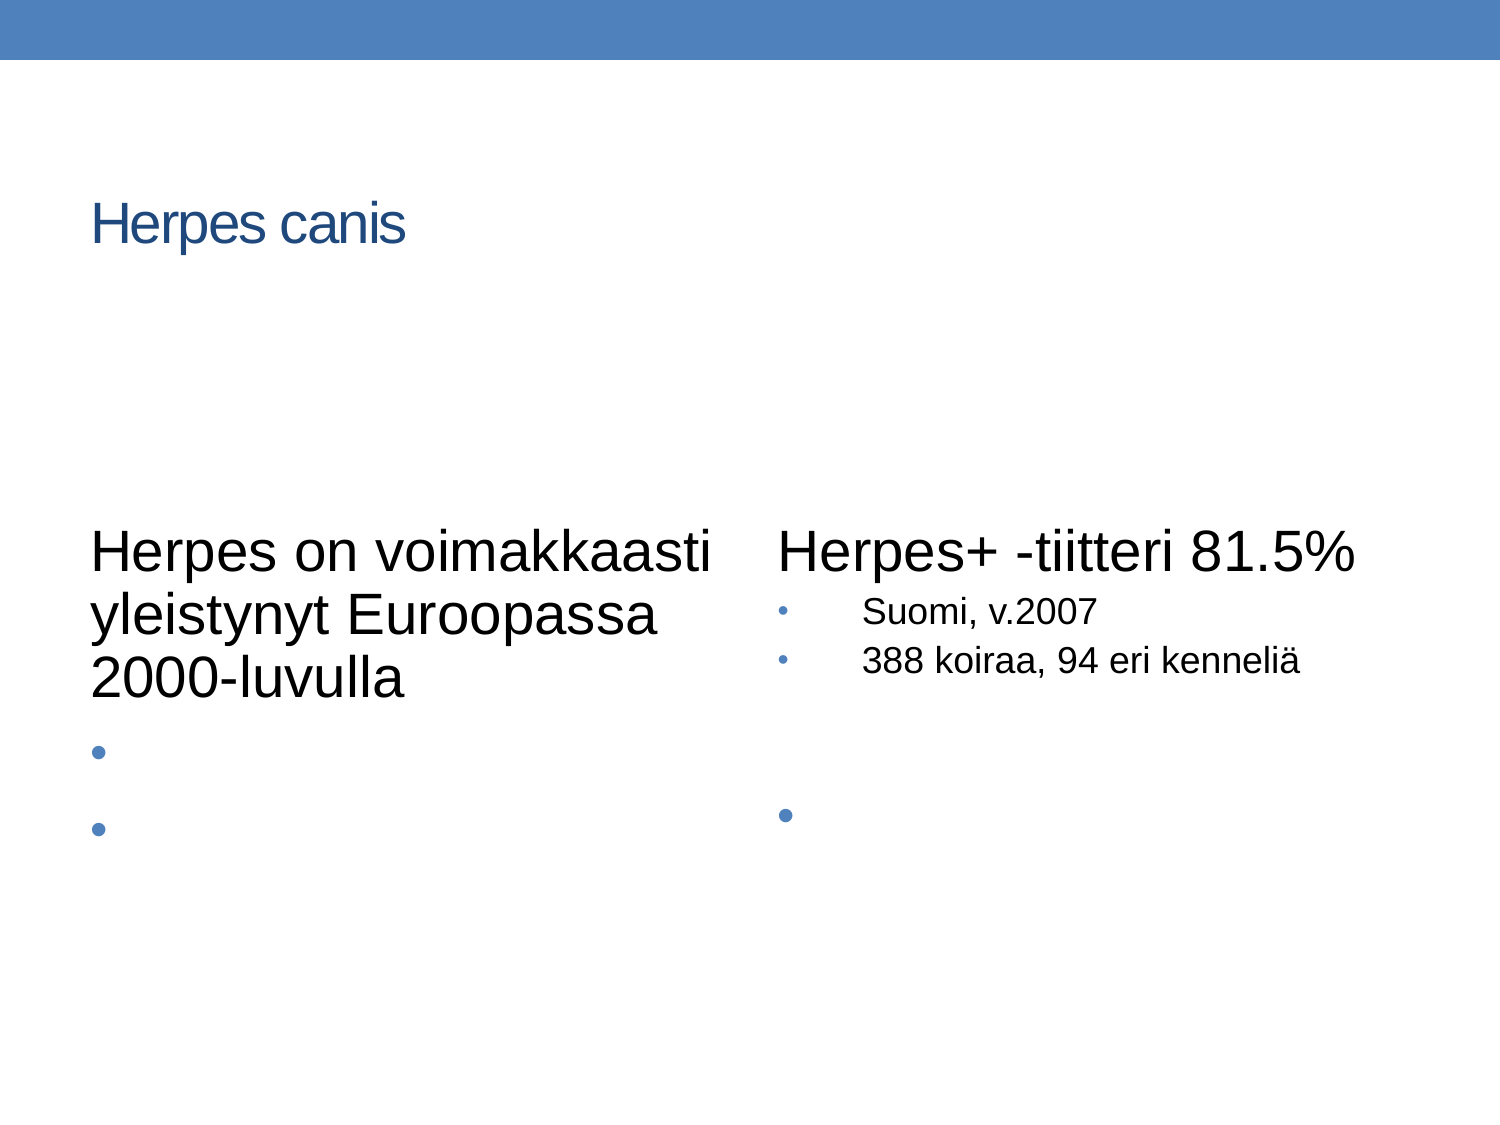

# Herpes canis
Herpes on voimakkaasti yleistynyt Euroopassa 2000-luvulla
Herpes+ -tiitteri 81.5%
 Suomi, v.2007
 388 koiraa, 94 eri kenneliä